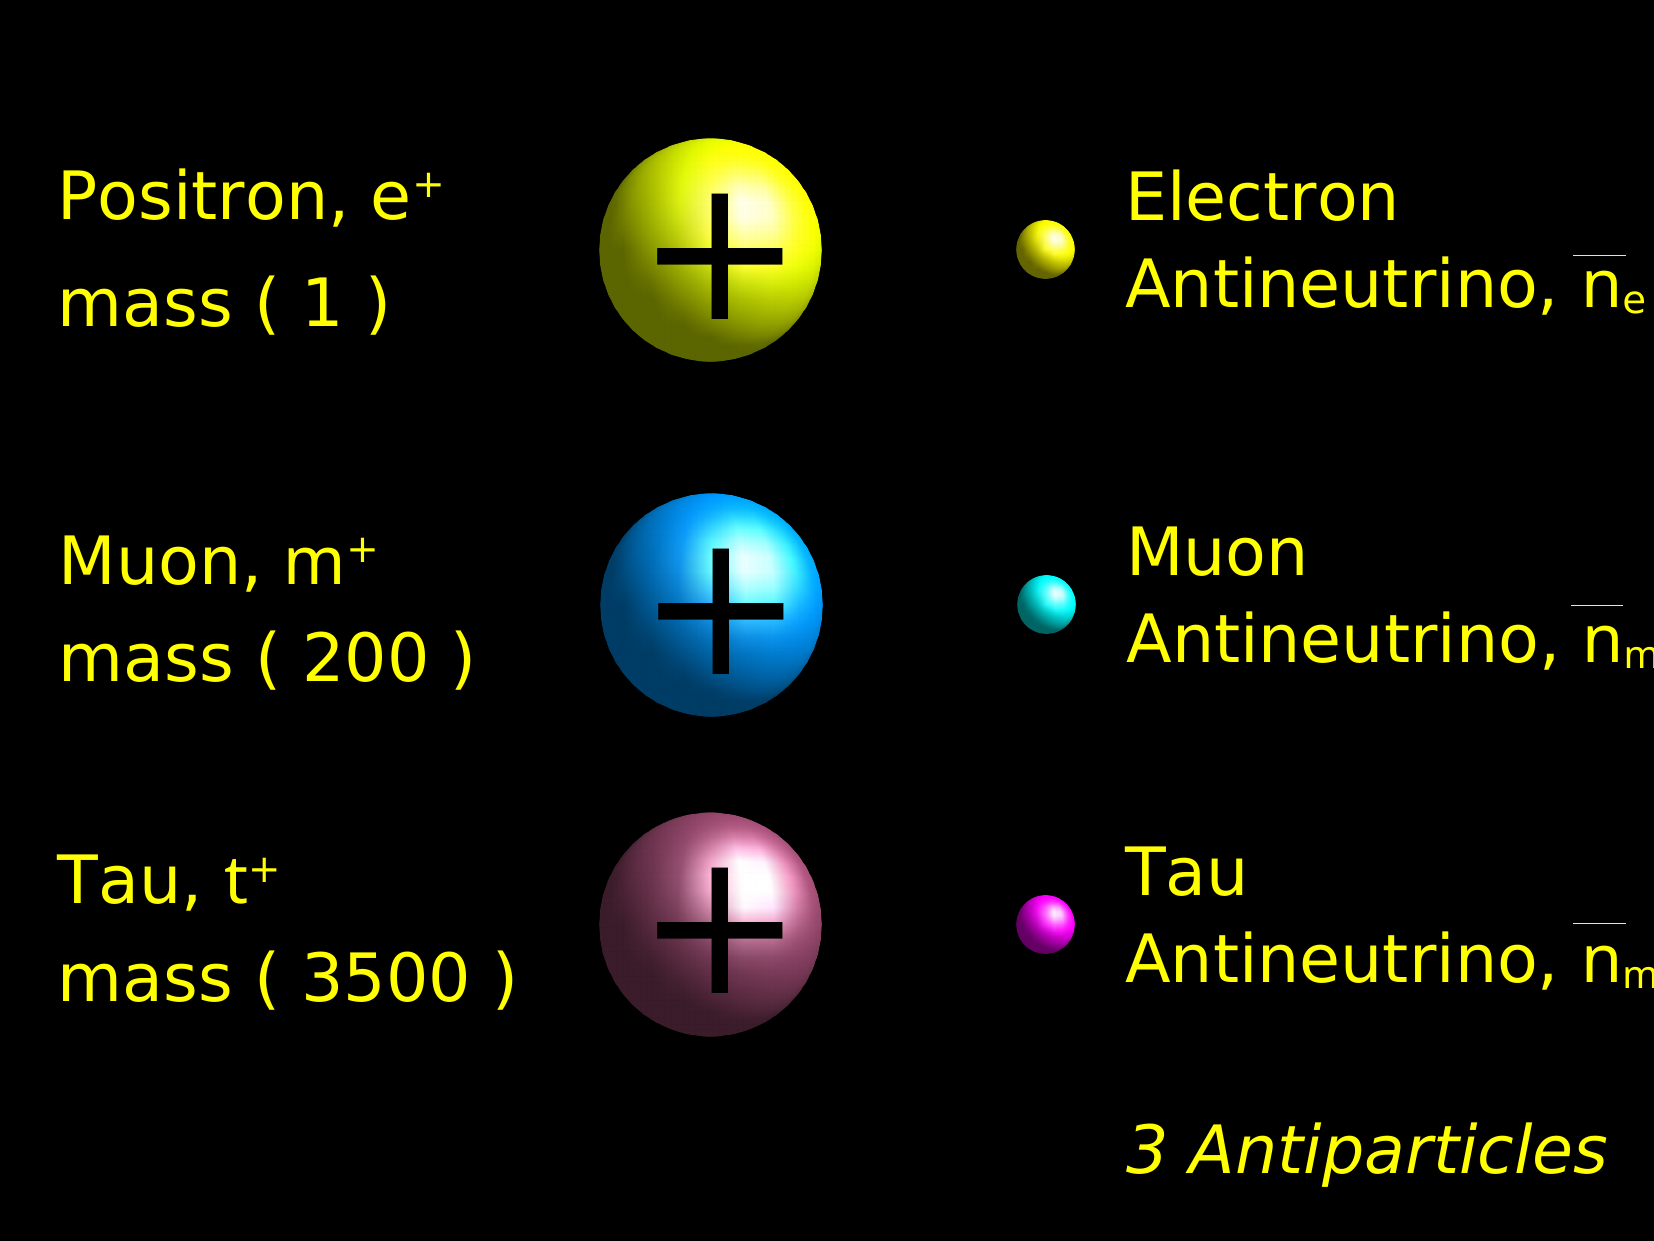

+
Positron, e+
mass ( 1 )
Electron
Antineutrino, ne
+
Muon, m+
mass ( 200 )
Muon
Antineutrino, nm
+
Tau, t+
mass ( 3500 )
Tau
Antineutrino, nm
3 Antiparticles